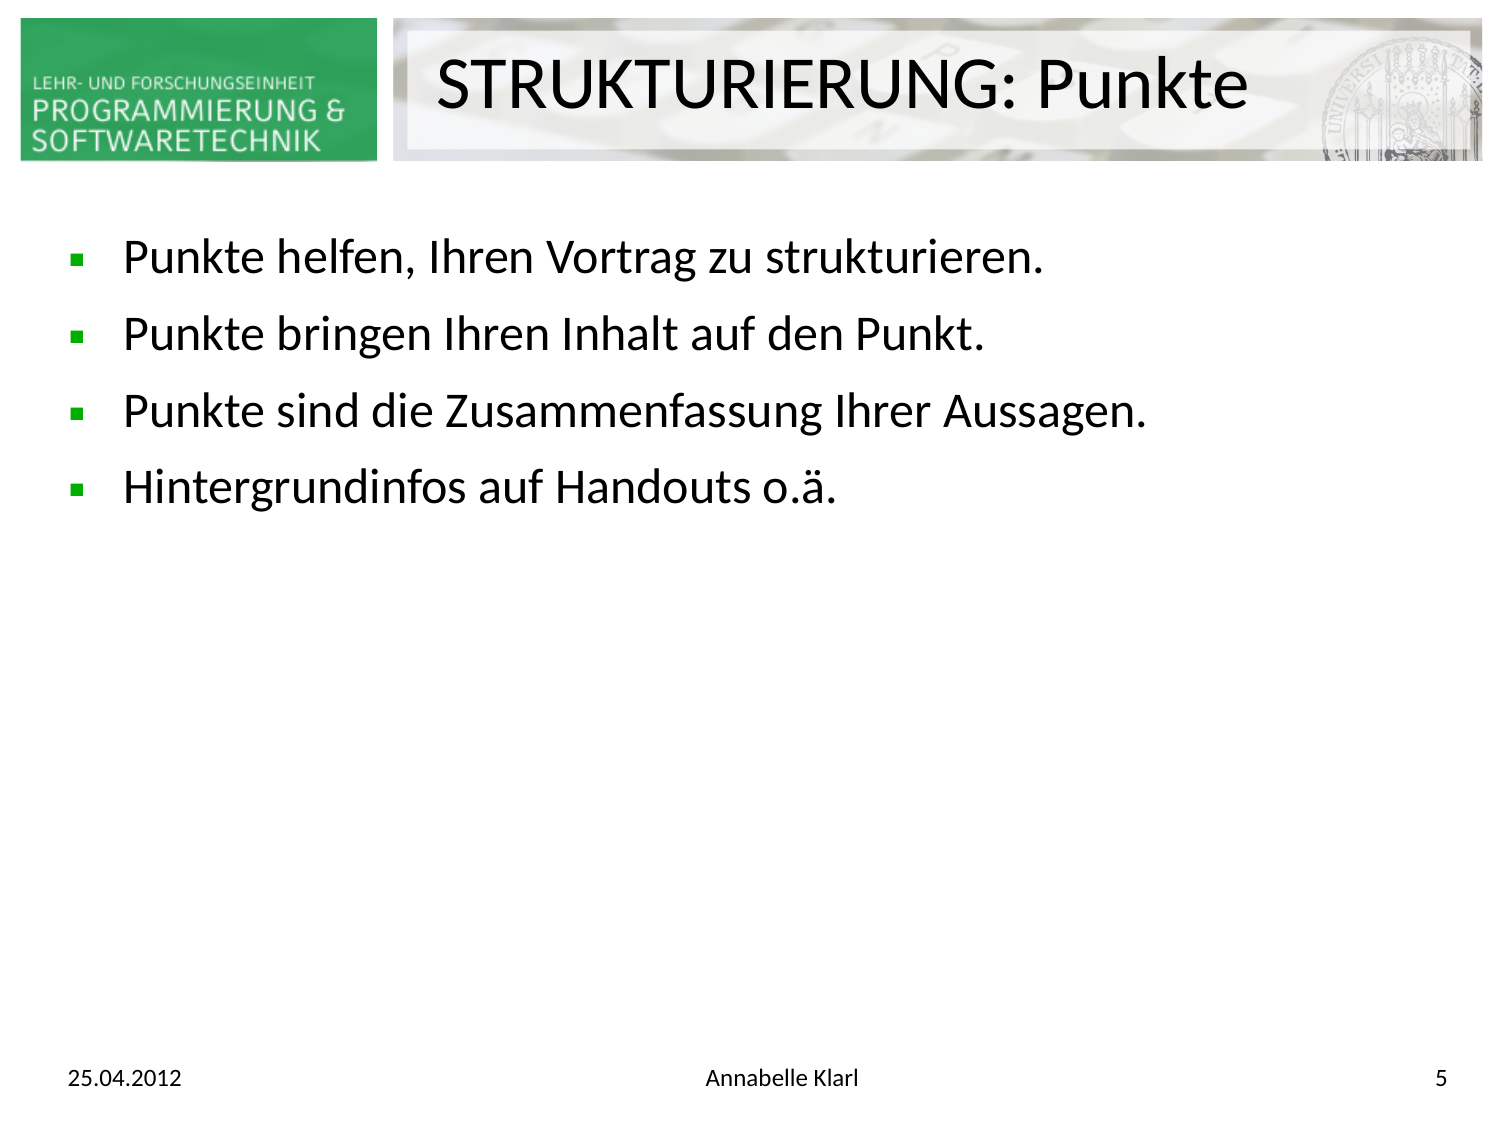

# STRUKTURIERUNG: Punkte
Punkte helfen, Ihren Vortrag zu strukturieren.
Punkte bringen Ihren Inhalt auf den Punkt.
Punkte sind die Zusammenfassung Ihrer Aussagen.
Hintergrundinfos auf Handouts o.ä.
5